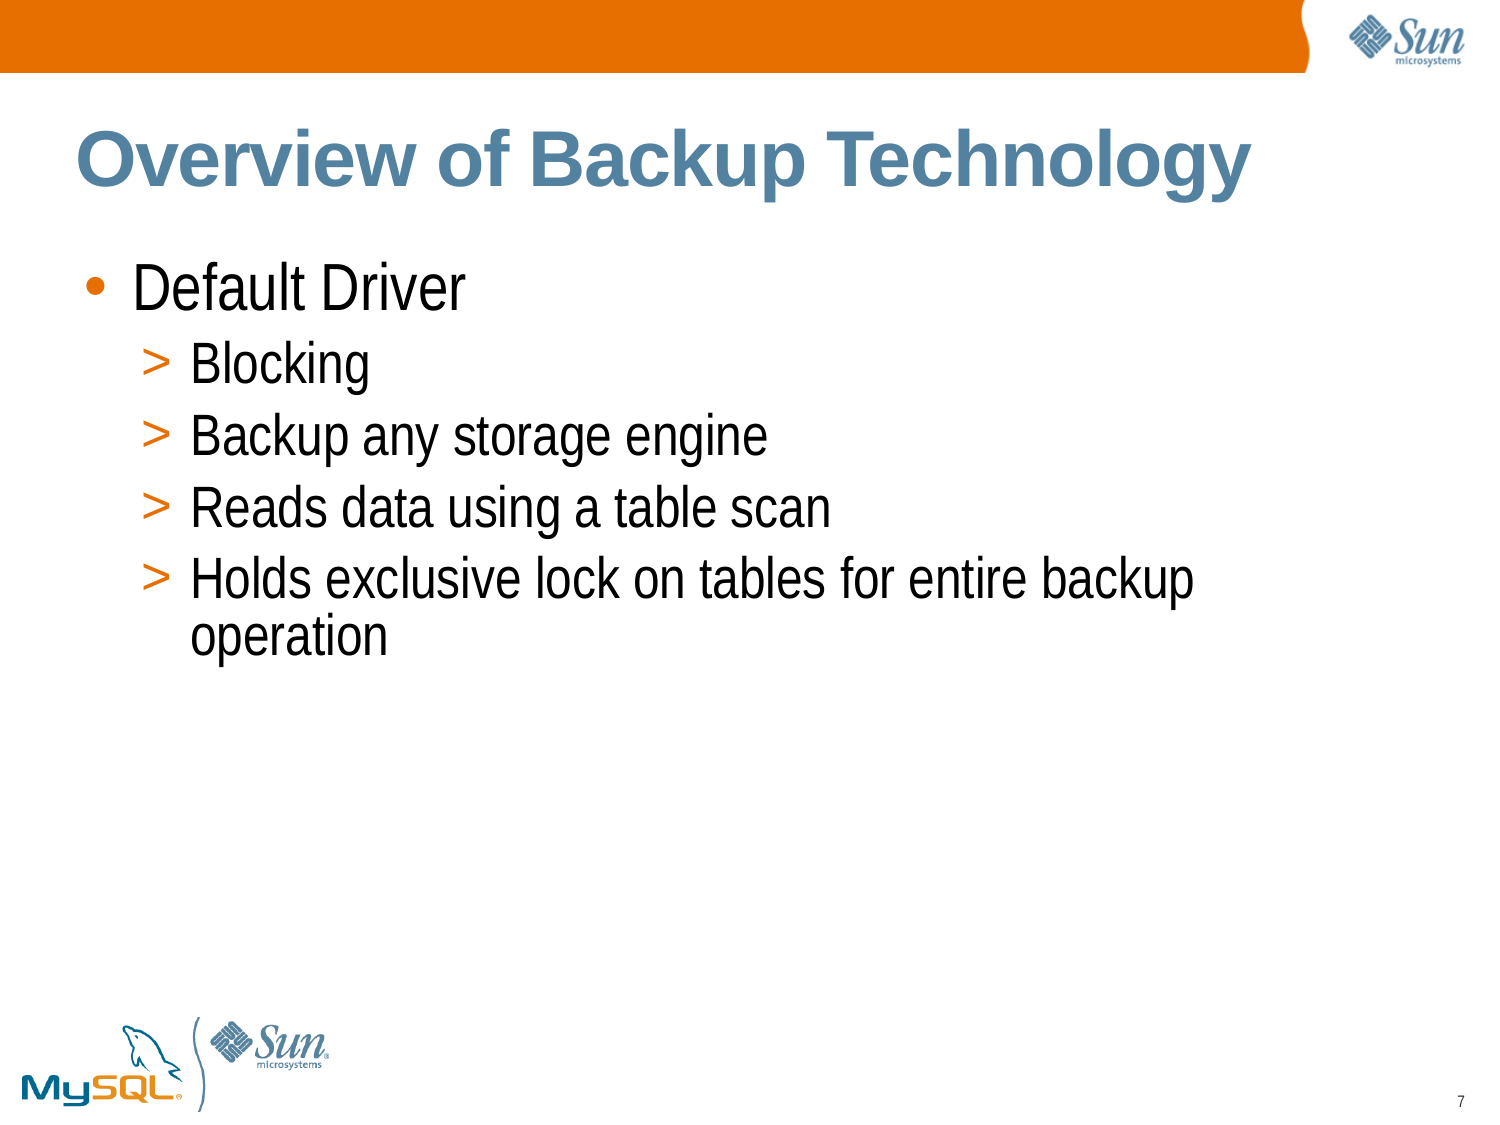

# Overview of Backup Technology
Default Driver
Blocking
Backup any storage engine
Reads data using a table scan
Holds exclusive lock on tables for entire backup operation